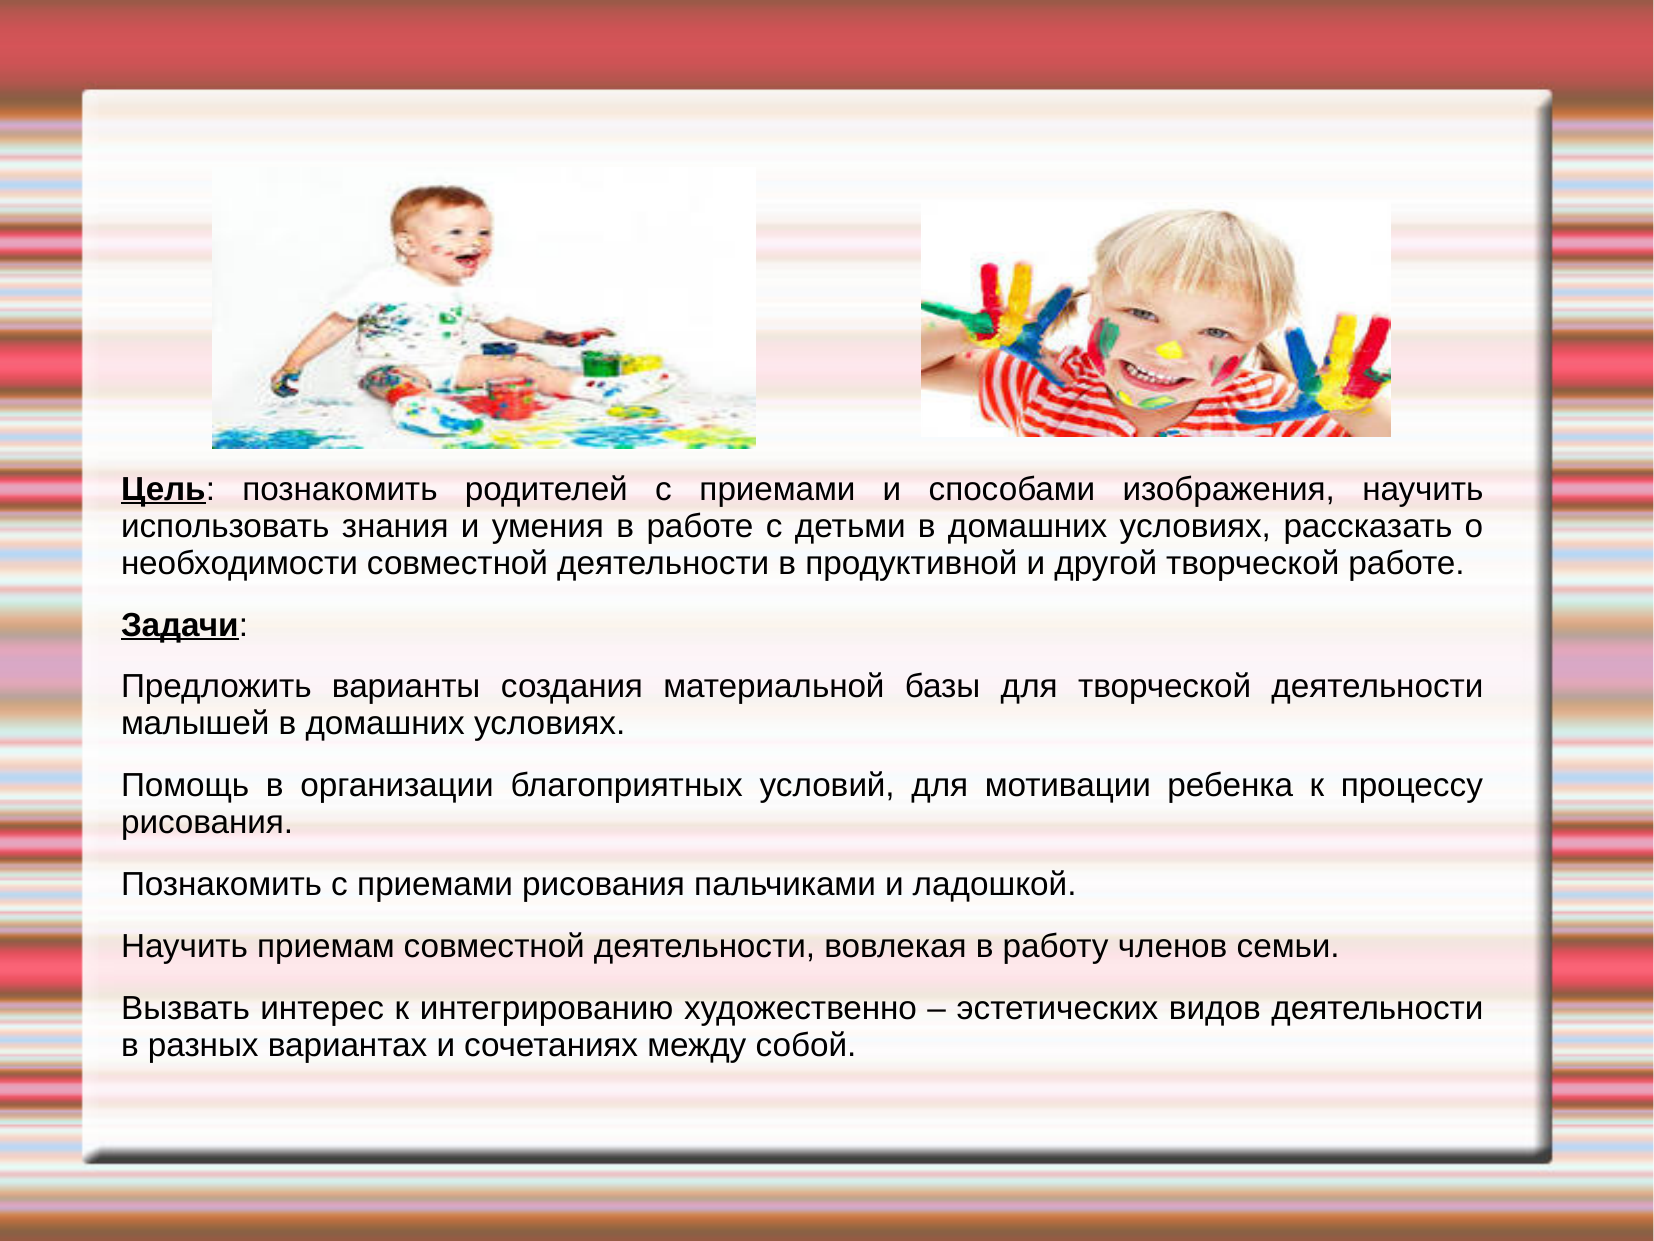

Цель: познакомить родителей с приемами и способами изображения, научить использовать знания и умения в работе с детьми в домашних условиях, рассказать о необходимости совместной деятельности в продуктивной и другой творческой работе.
Задачи:
Предложить варианты создания материальной базы для творческой деятельности малышей в домашних условиях.
Помощь в организации благоприятных условий, для мотивации ребенка к процессу рисования.
Познакомить с приемами рисования пальчиками и ладошкой.
Научить приемам совместной деятельности, вовлекая в работу членов семьи.
Вызвать интерес к интегрированию художественно – эстетических видов деятельности в разных вариантах и сочетаниях между собой.